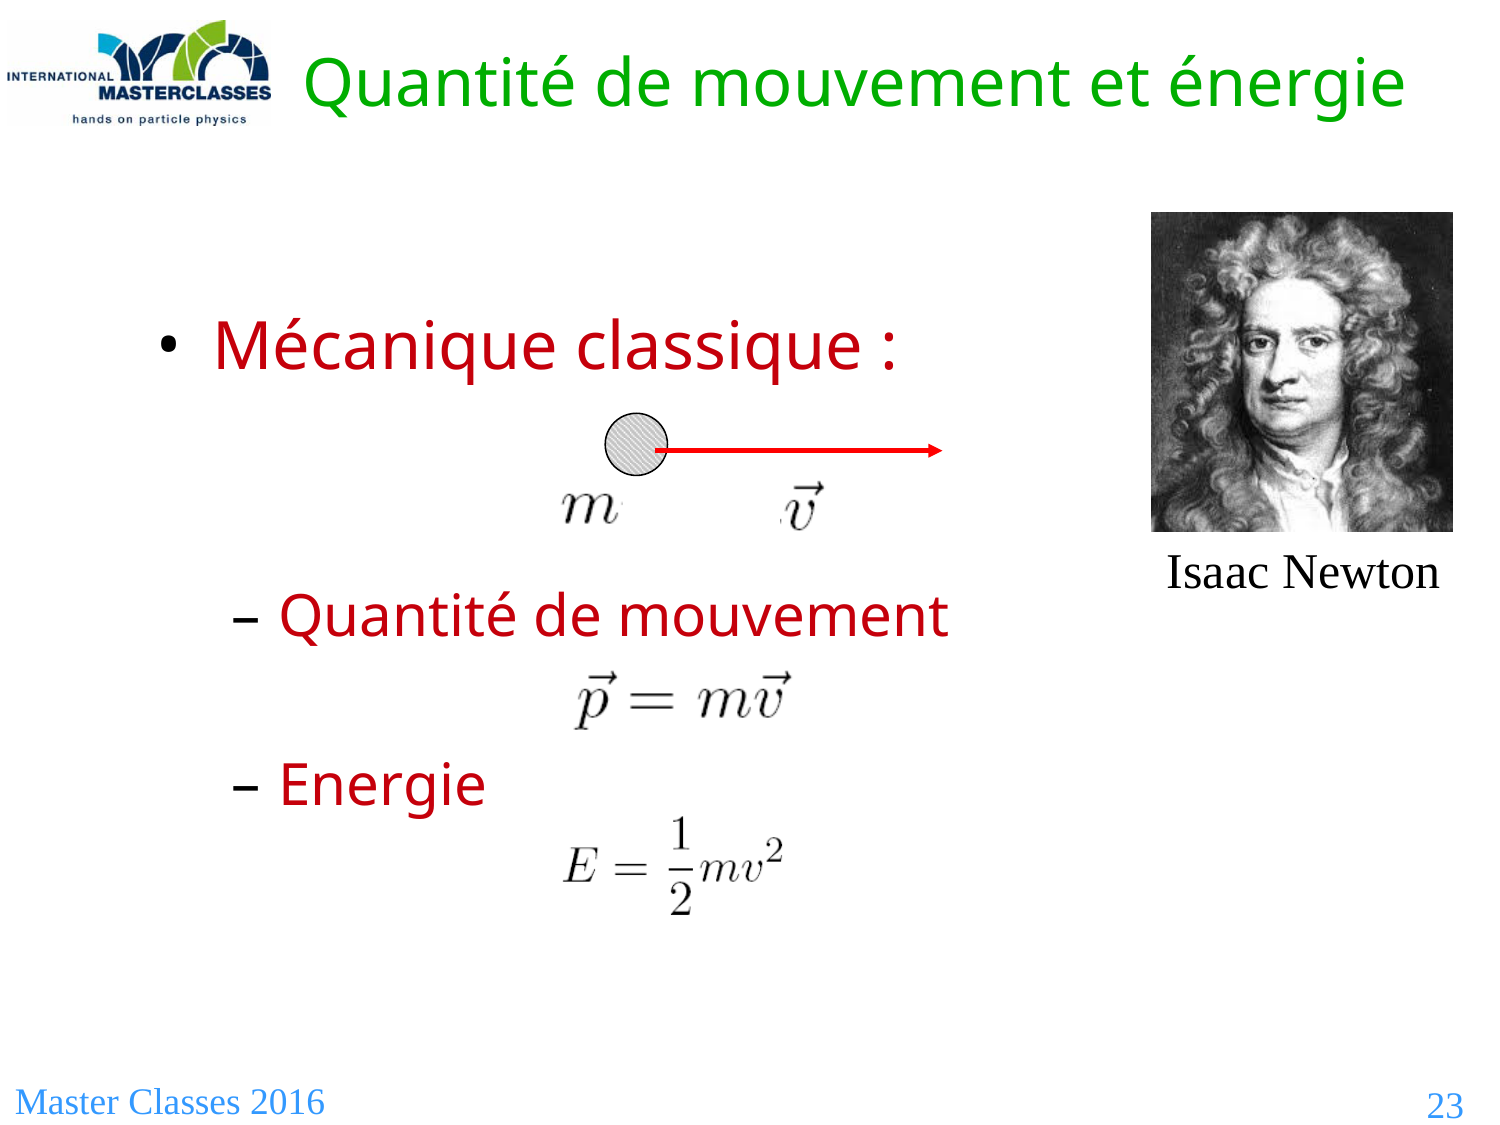

# Quantité de mouvement et énergie
Mécanique classique :
Quantité de mouvement
Energie
Isaac Newton
Master Classes 2016
23